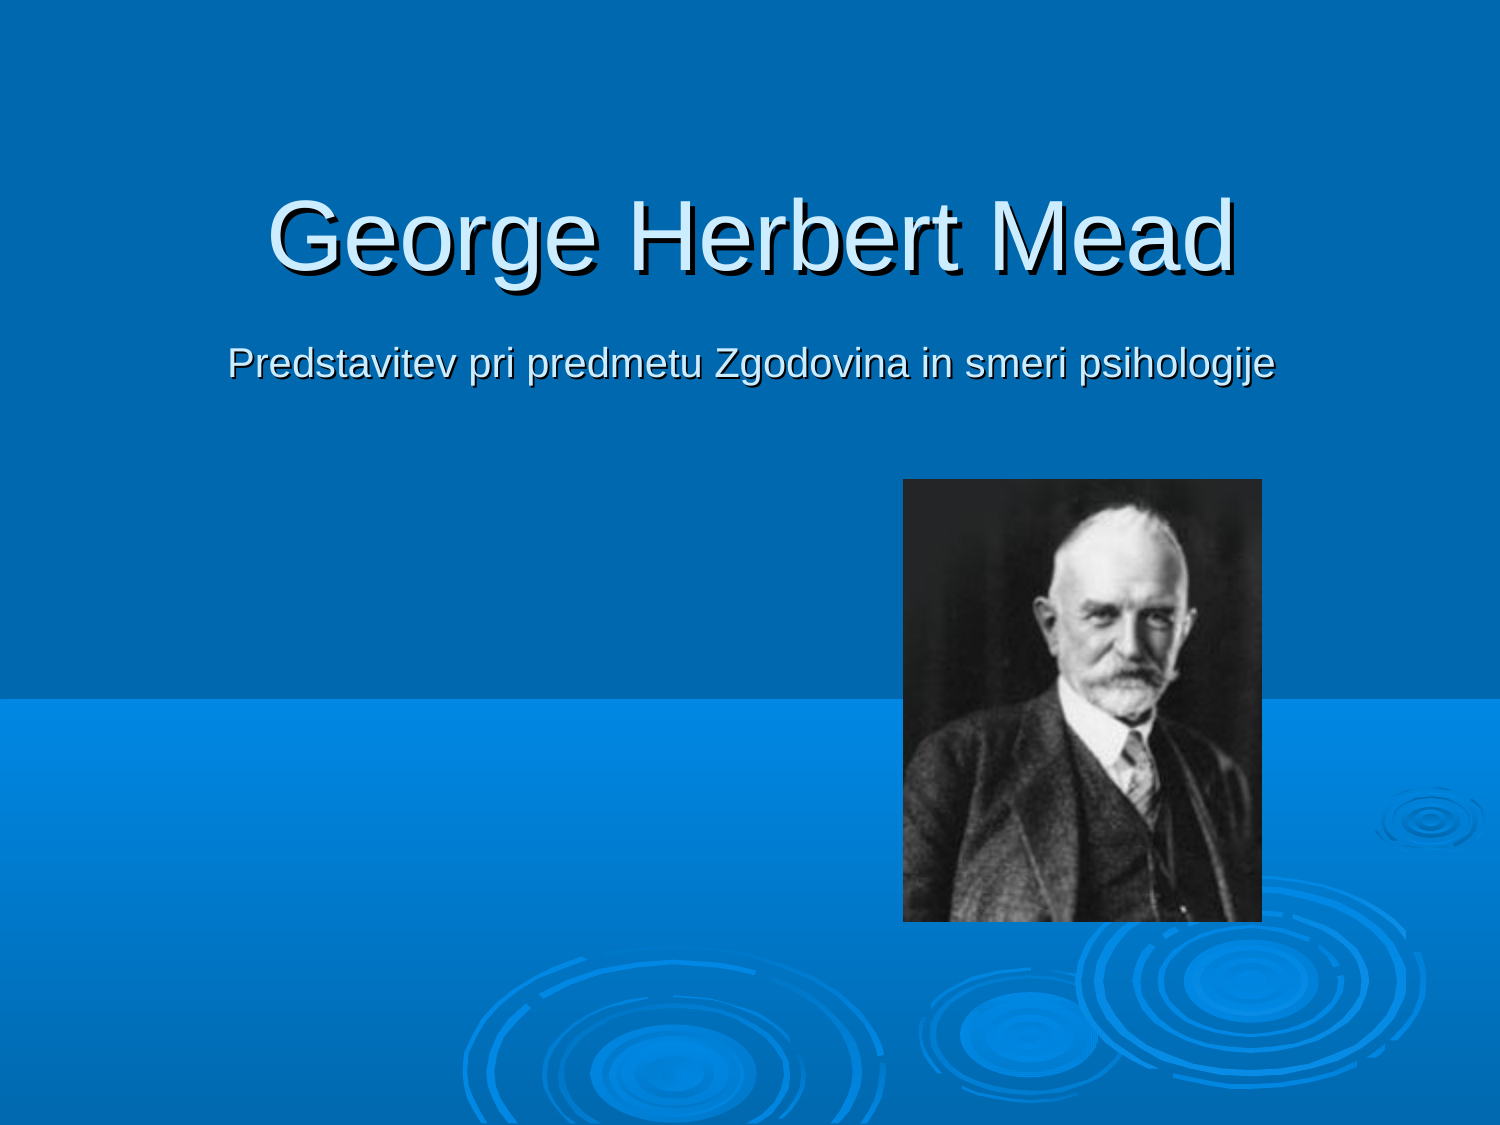

# George Herbert Mead Predstavitev pri predmetu Zgodovina in smeri psihologije